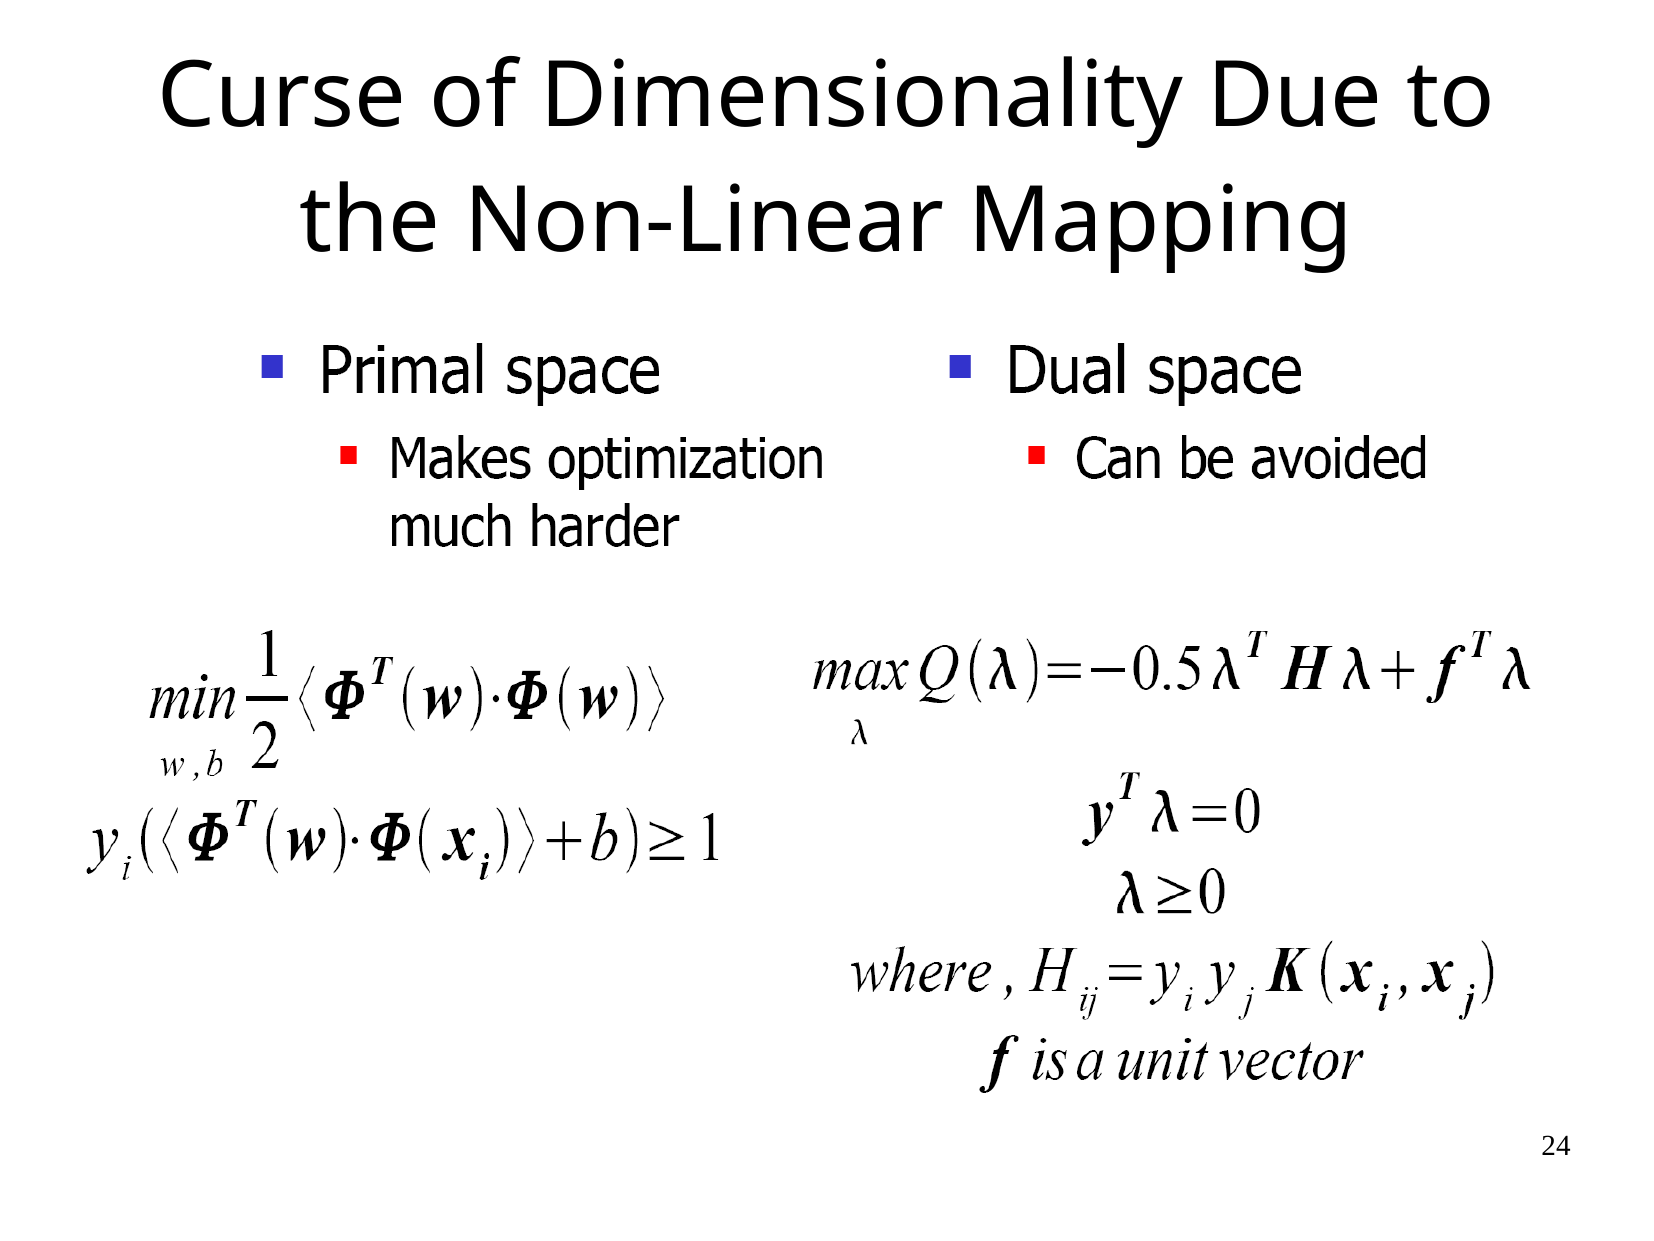

# Curse of Dimensionality Due to the Non-Linear Mapping
24